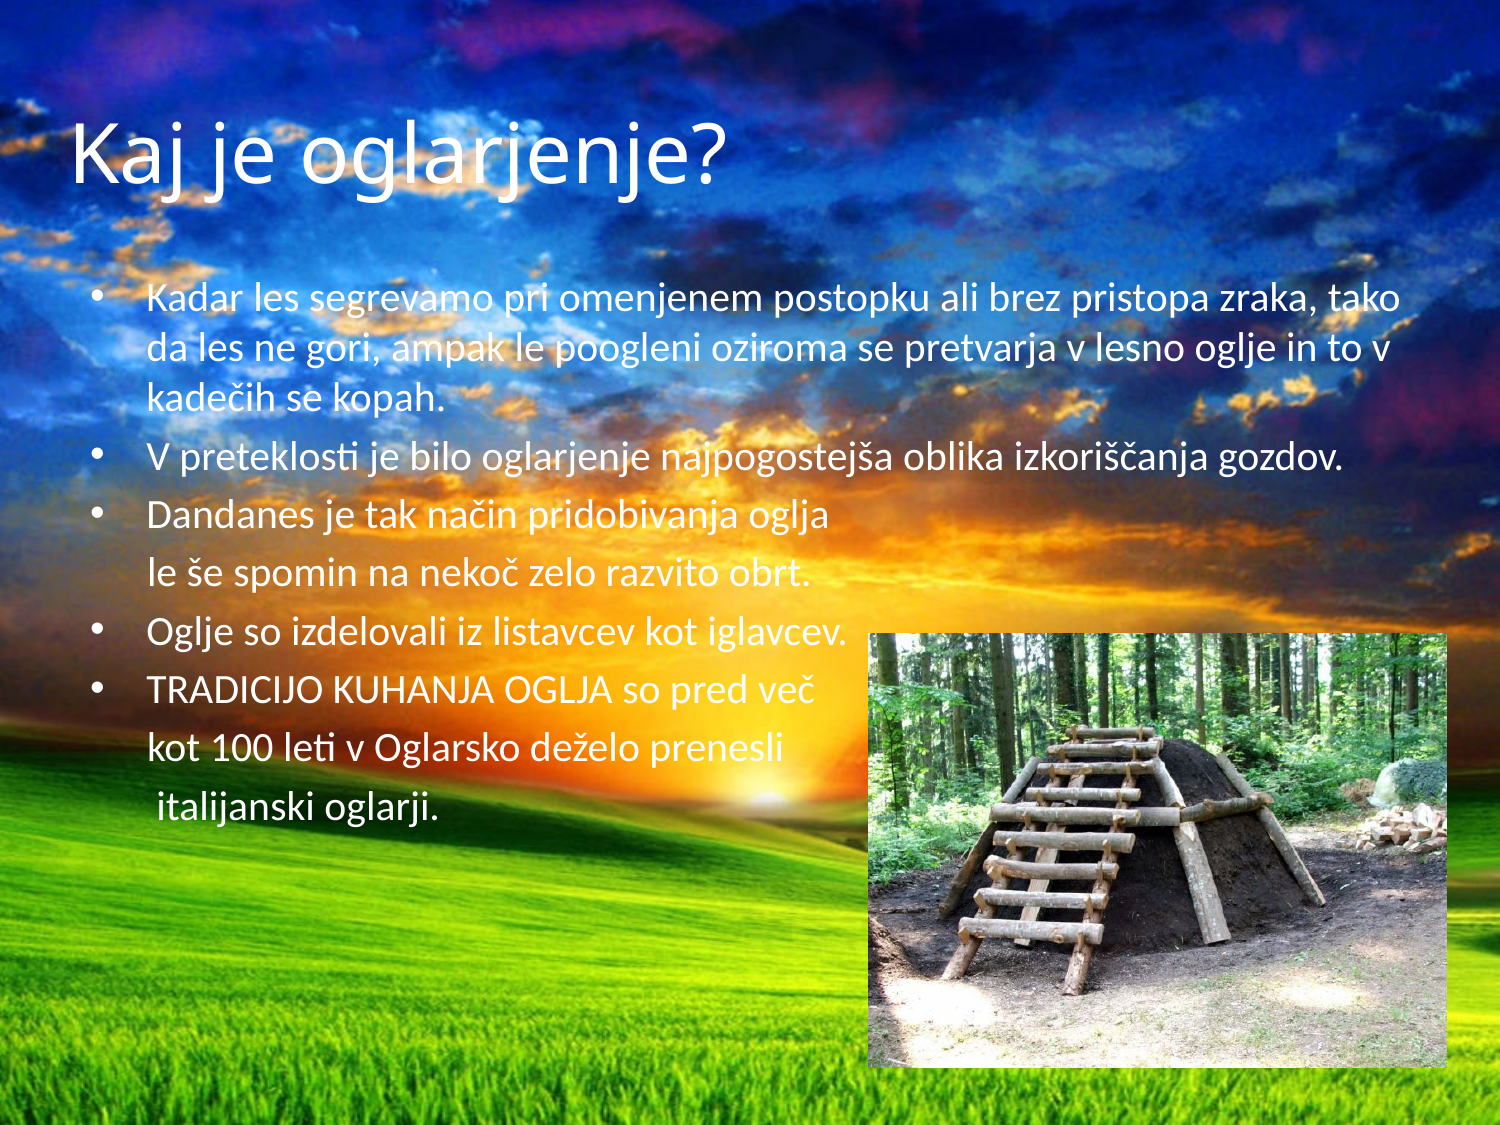

# Kaj je oglarjenje?
Kadar les segrevamo pri omenjenem postopku ali brez pristopa zraka, tako da les ne gori, ampak le poogleni oziroma se pretvarja v lesno oglje in to v kadečih se kopah.
V preteklosti je bilo oglarjenje najpogostejša oblika izkoriščanja gozdov.
Dandanes je tak način pridobivanja oglja
 le še spomin na nekoč zelo razvito obrt.
Oglje so izdelovali iz listavcev kot iglavcev.
TRADICIJO KUHANJA OGLJA so pred več
 kot 100 leti v Oglarsko deželo prenesli
 italijanski oglarji.